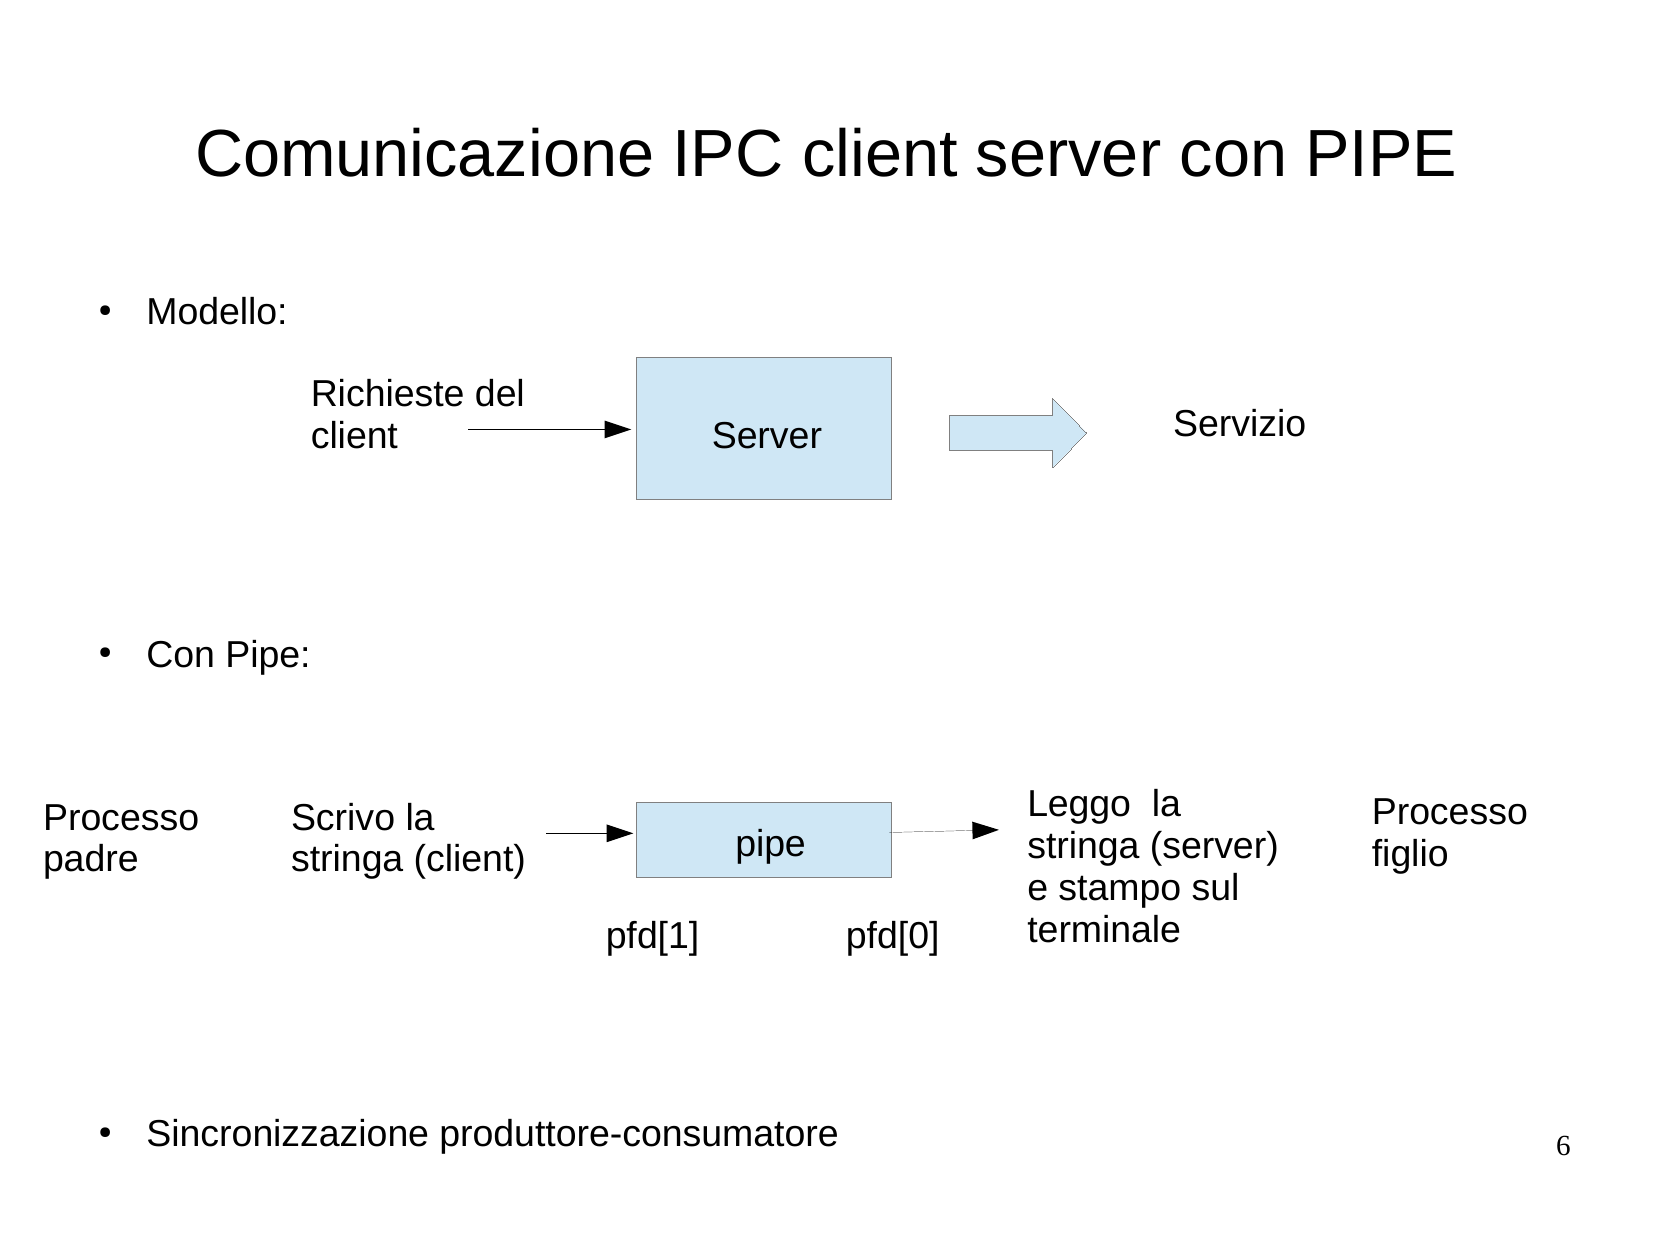

# Comunicazione IPC client server con PIPE
Modello:
Con Pipe:
Sincronizzazione produttore-consumatore
Richieste del
client
Servizio
Server
Leggo la stringa (server)
e stampo sul
terminale
Processo
figlio
Scrivo la stringa (client)
Processo
padre
pipe
pfd[1] pfd[0]
6